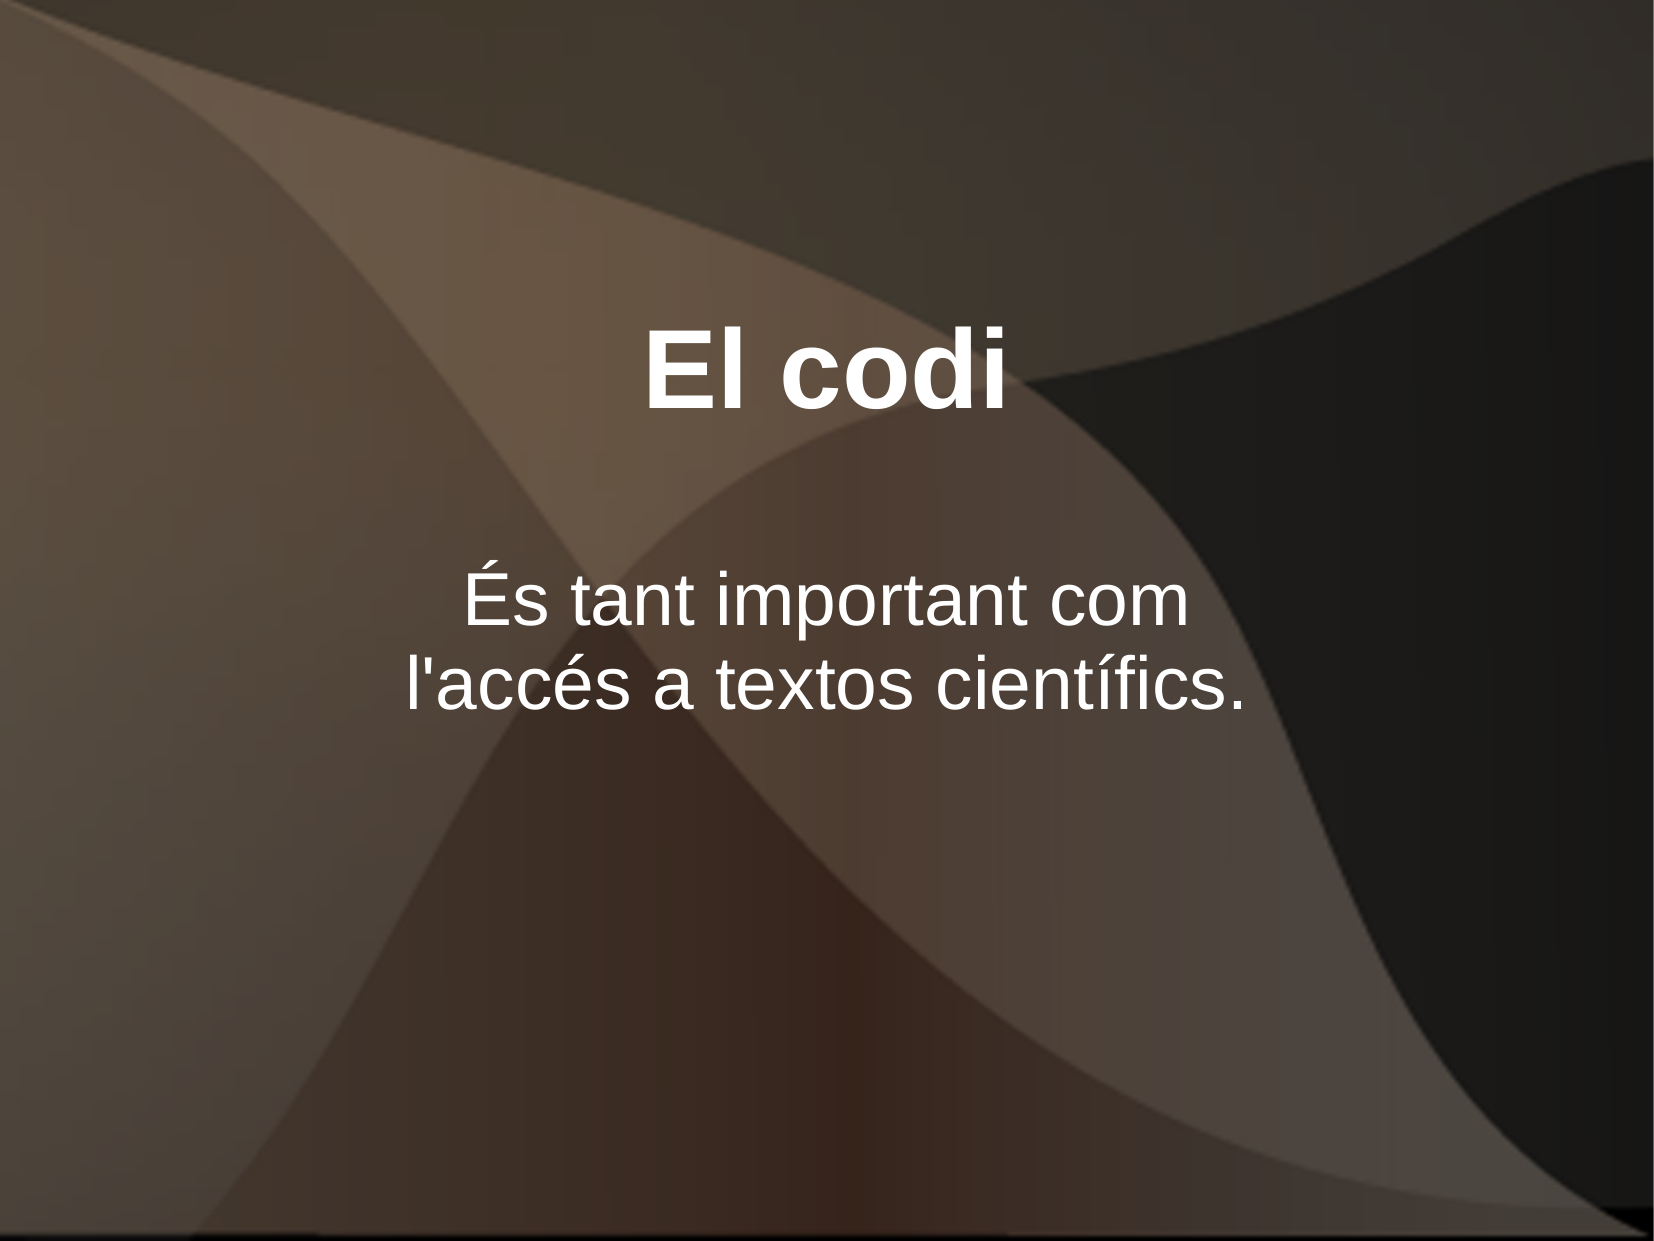

# El codi
És tant important com
l'accés a textos científics.